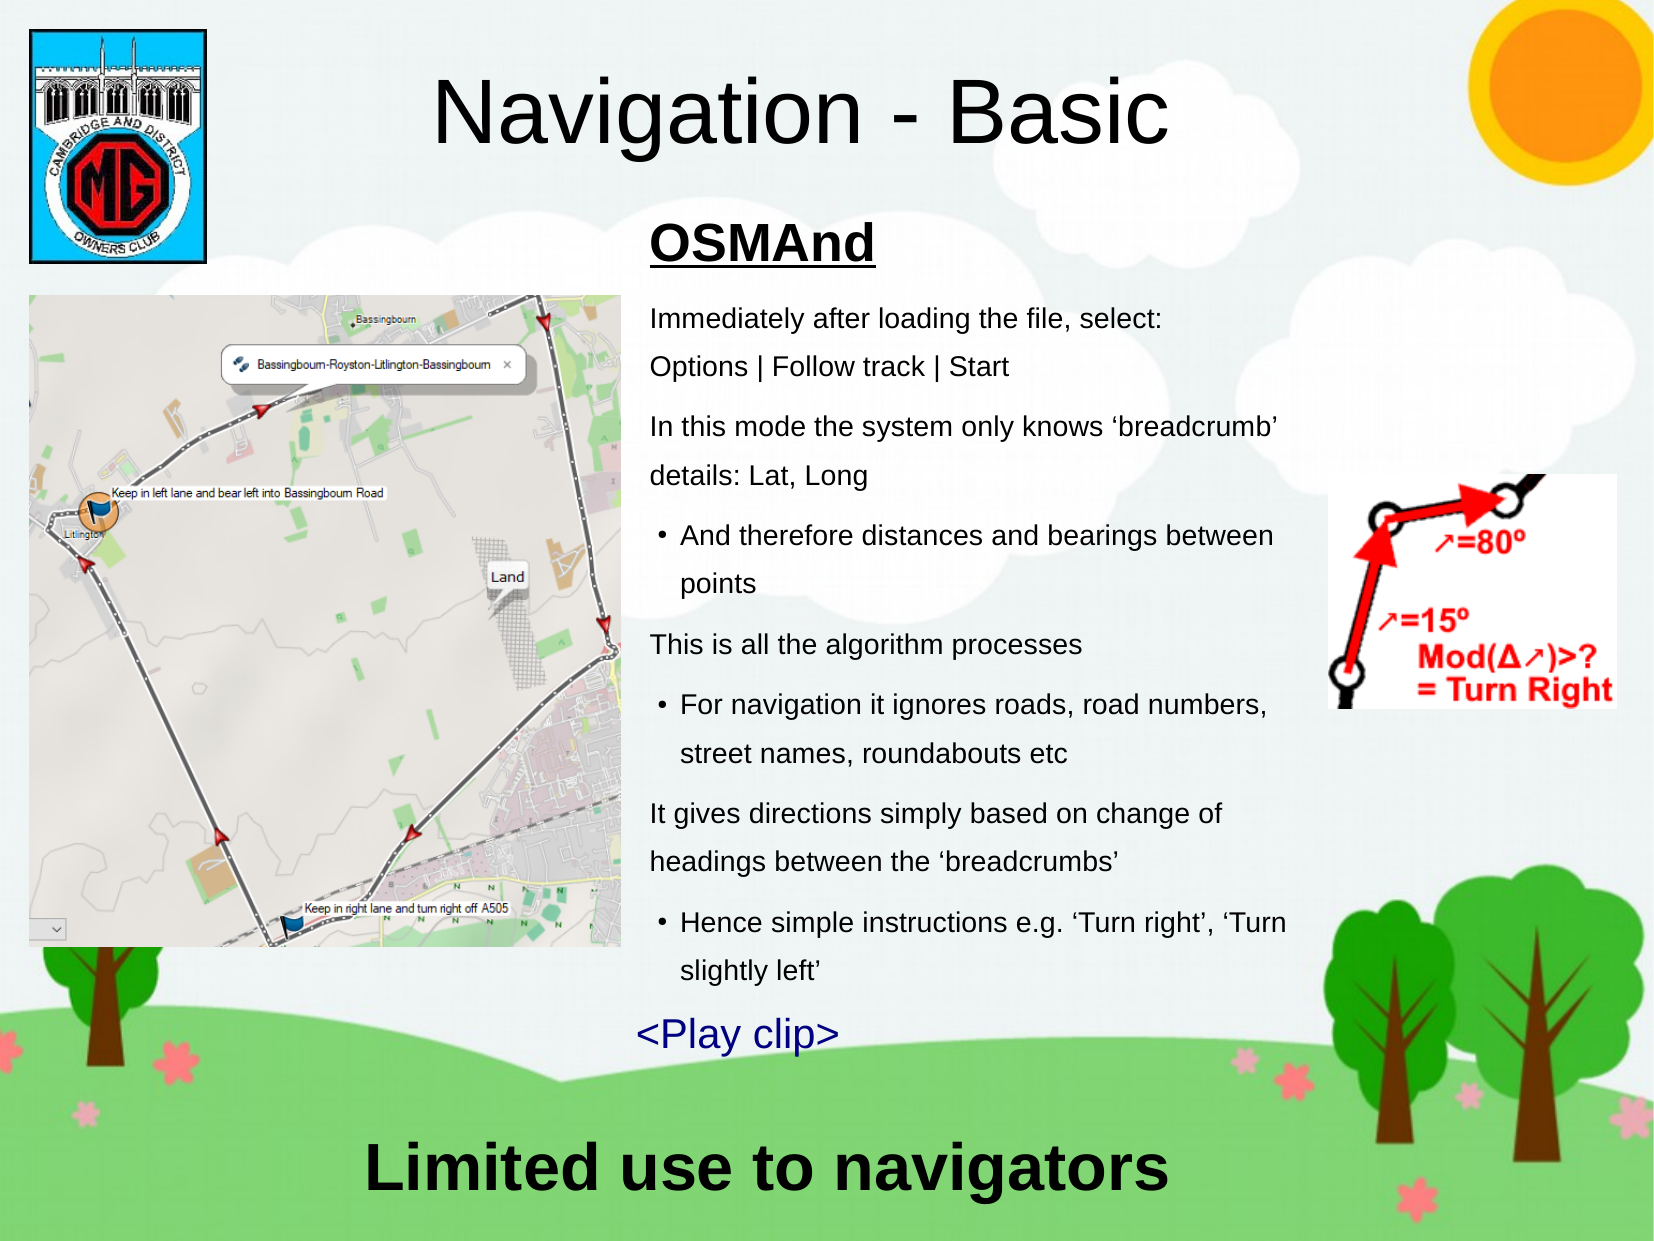

# Navigation - Basic
OSMAnd
Immediately after loading the file, select: Options | Follow track | Start
In this mode the system only knows ‘breadcrumb’ details: Lat, Long
And therefore distances and bearings between points
This is all the algorithm processes
For navigation it ignores roads, road numbers, street names, roundabouts etc
It gives directions simply based on change of headings between the ‘breadcrumbs’
Hence simple instructions e.g. ‘Turn right’, ‘Turn slightly left’
<Play clip>
Limited use to navigators